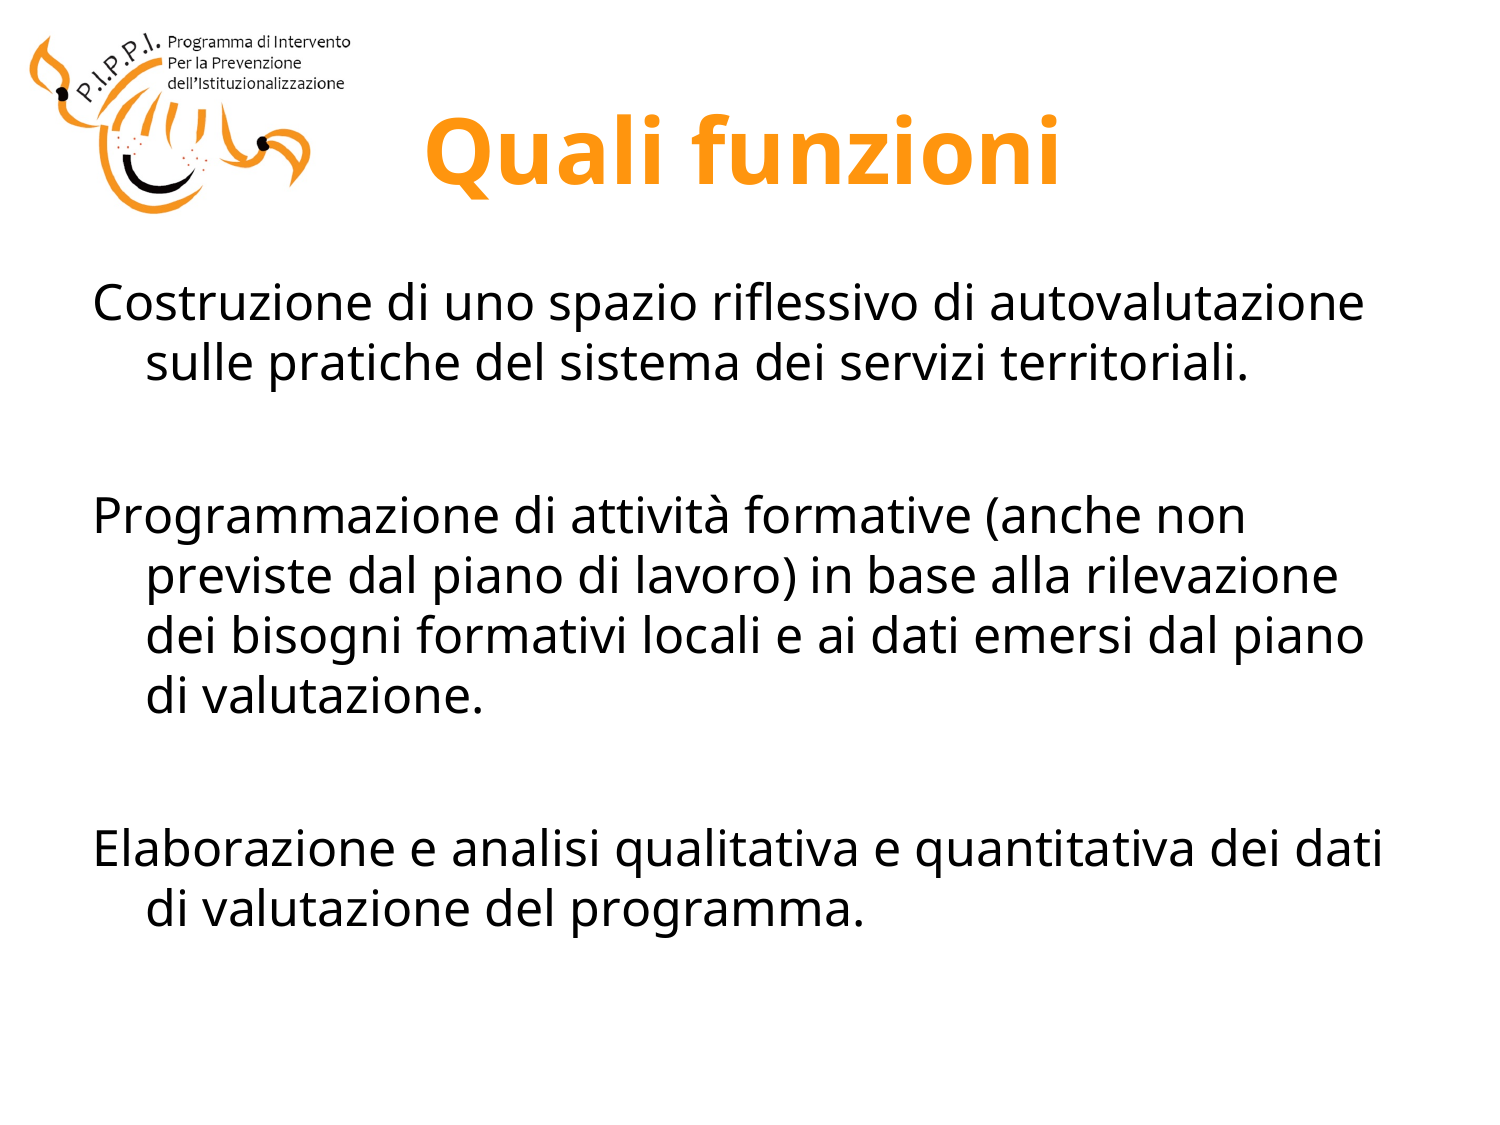

# Quali funzioni
Costruzione di uno spazio riflessivo di autovalutazione sulle pratiche del sistema dei servizi territoriali.
Programmazione di attività formative (anche non previste dal piano di lavoro) in base alla rilevazione dei bisogni formativi locali e ai dati emersi dal piano di valutazione.
Elaborazione e analisi qualitativa e quantitativa dei dati di valutazione del programma.